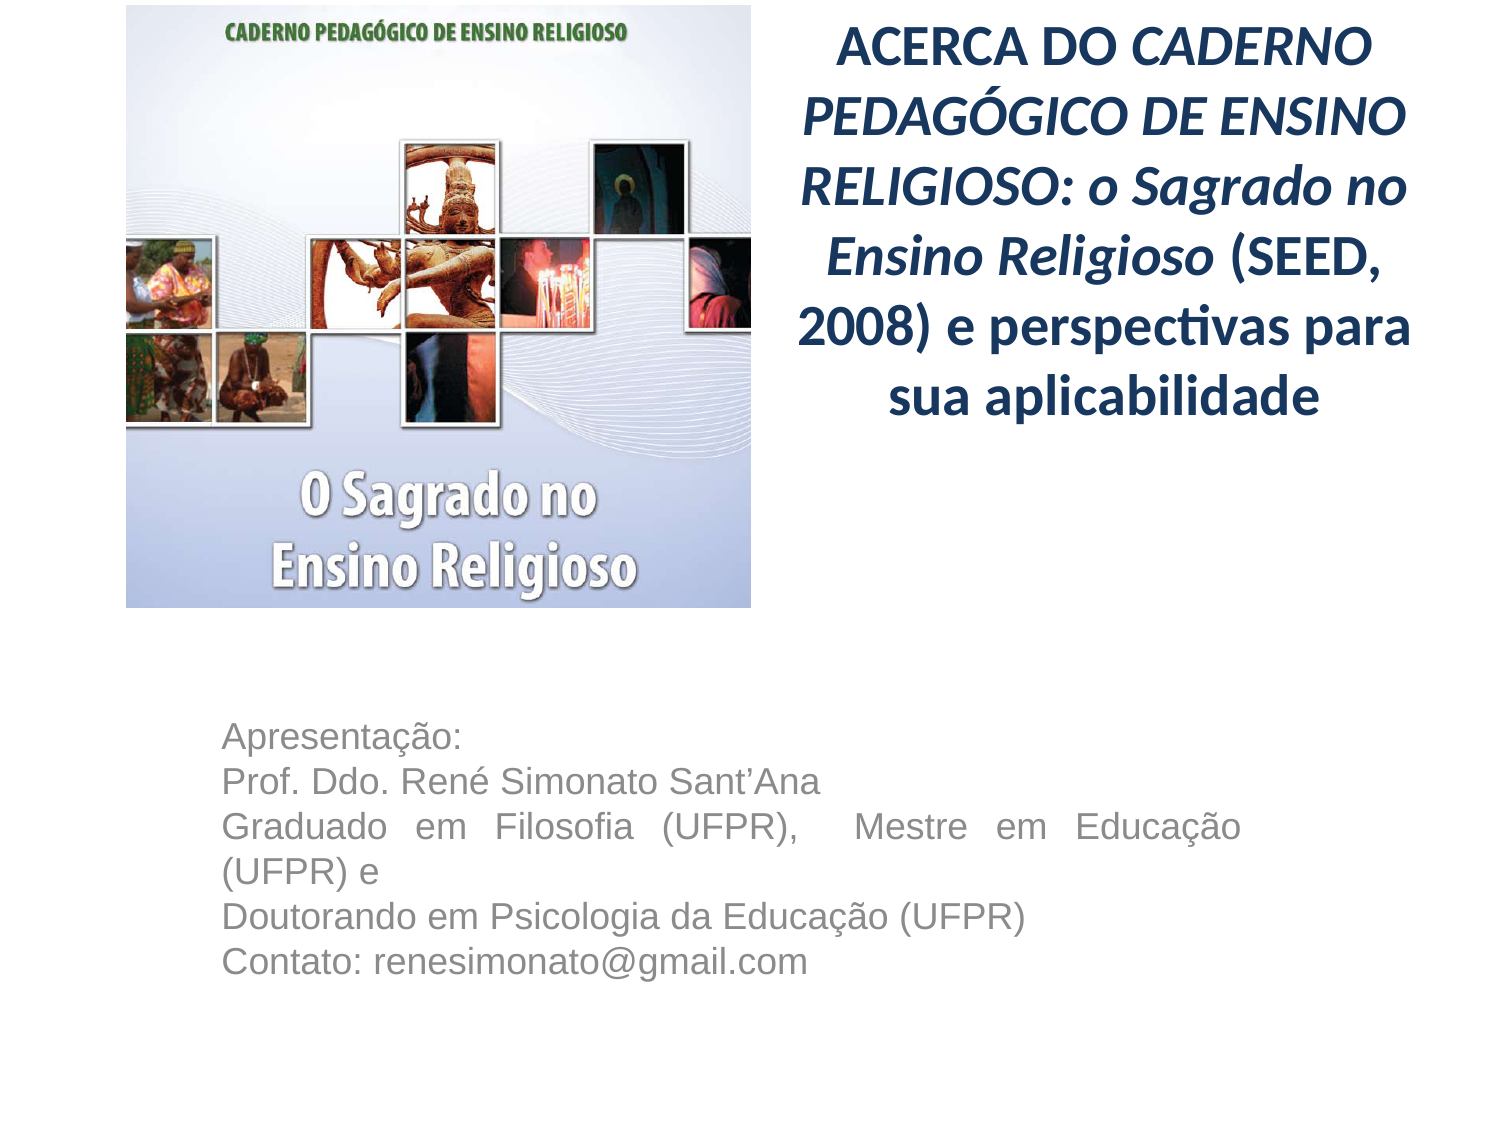

# ACERCA DO CADERNO PEDAGÓGICO DE ENSINO RELIGIOSO: o Sagrado no Ensino Religioso (SEED, 2008) e perspectivas para sua aplicabilidade
Apresentação:
Prof. Ddo. René Simonato Sant’Ana
Graduado em Filosofia (UFPR), Mestre em Educação (UFPR) e
Doutorando em Psicologia da Educação (UFPR)
Contato: renesimonato@gmail.com